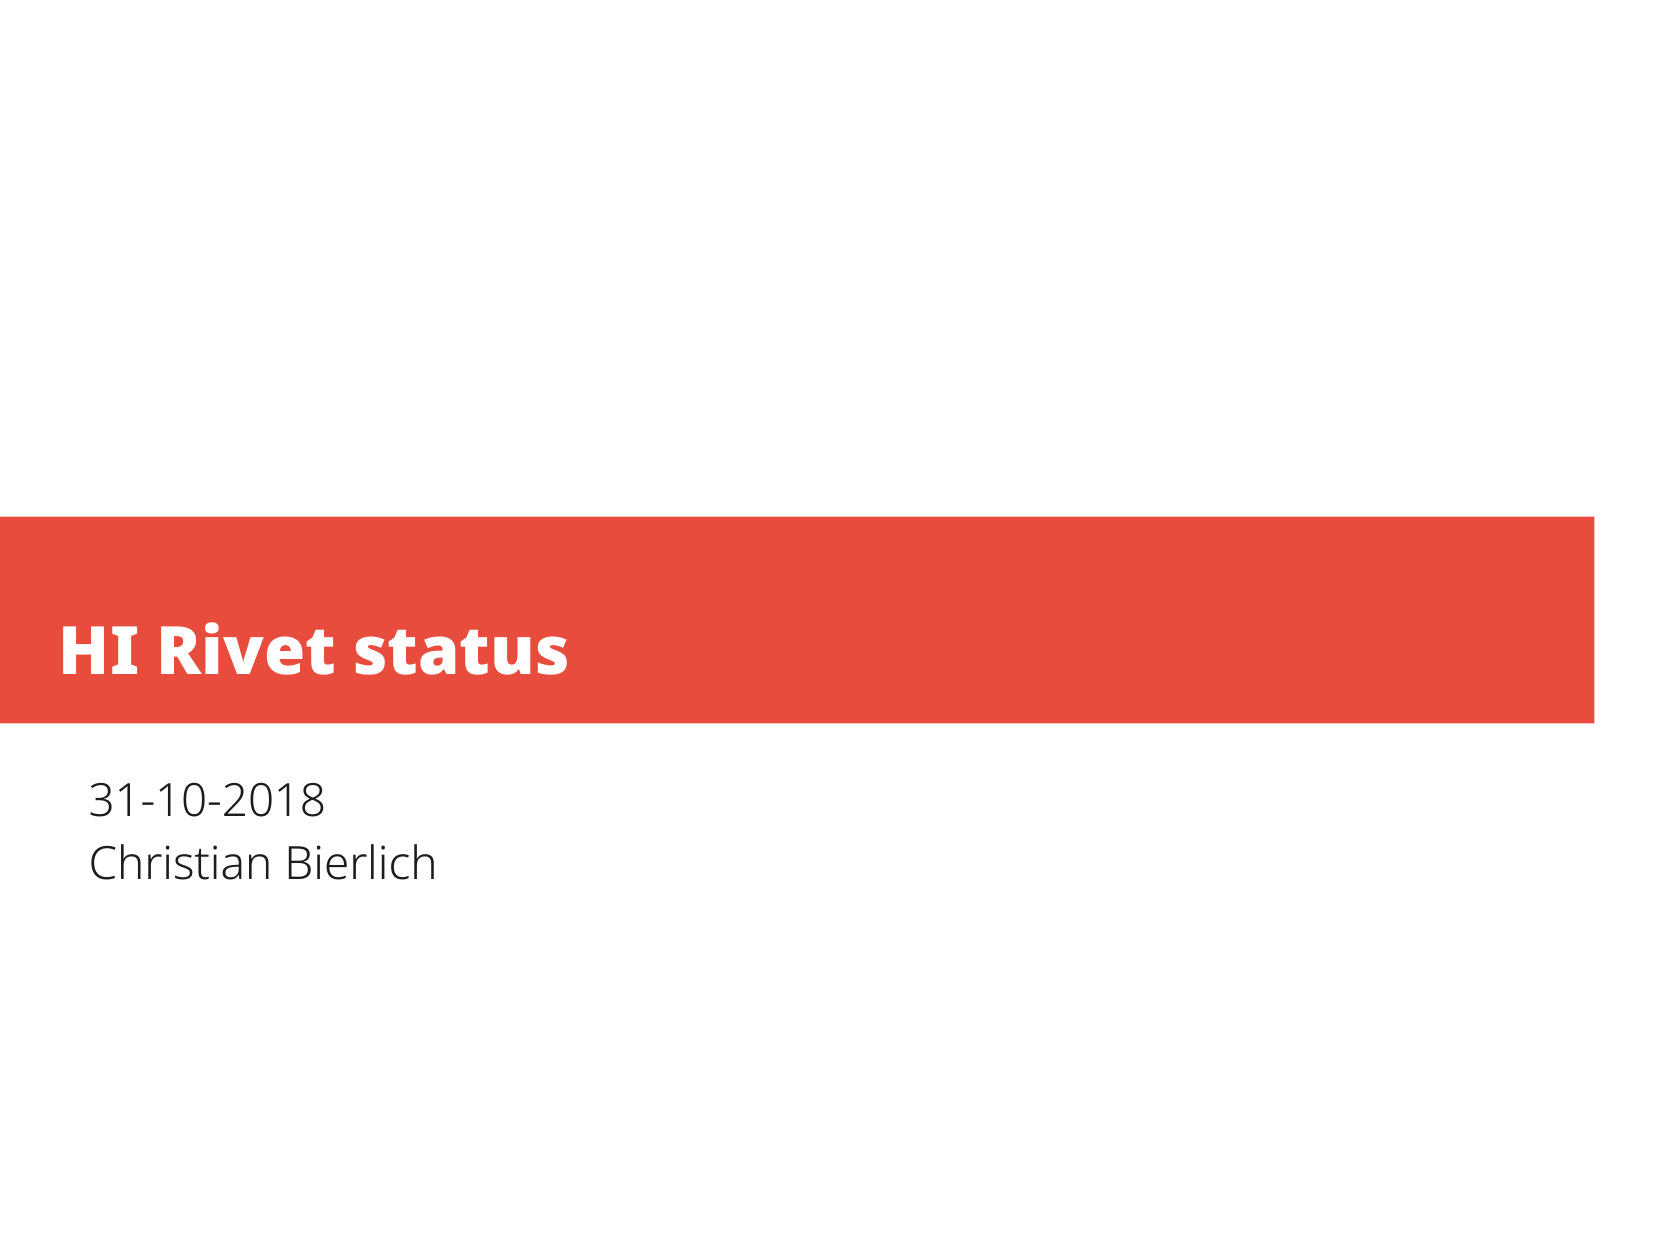

# HI Rivet status
31-10-2018
Christian Bierlich